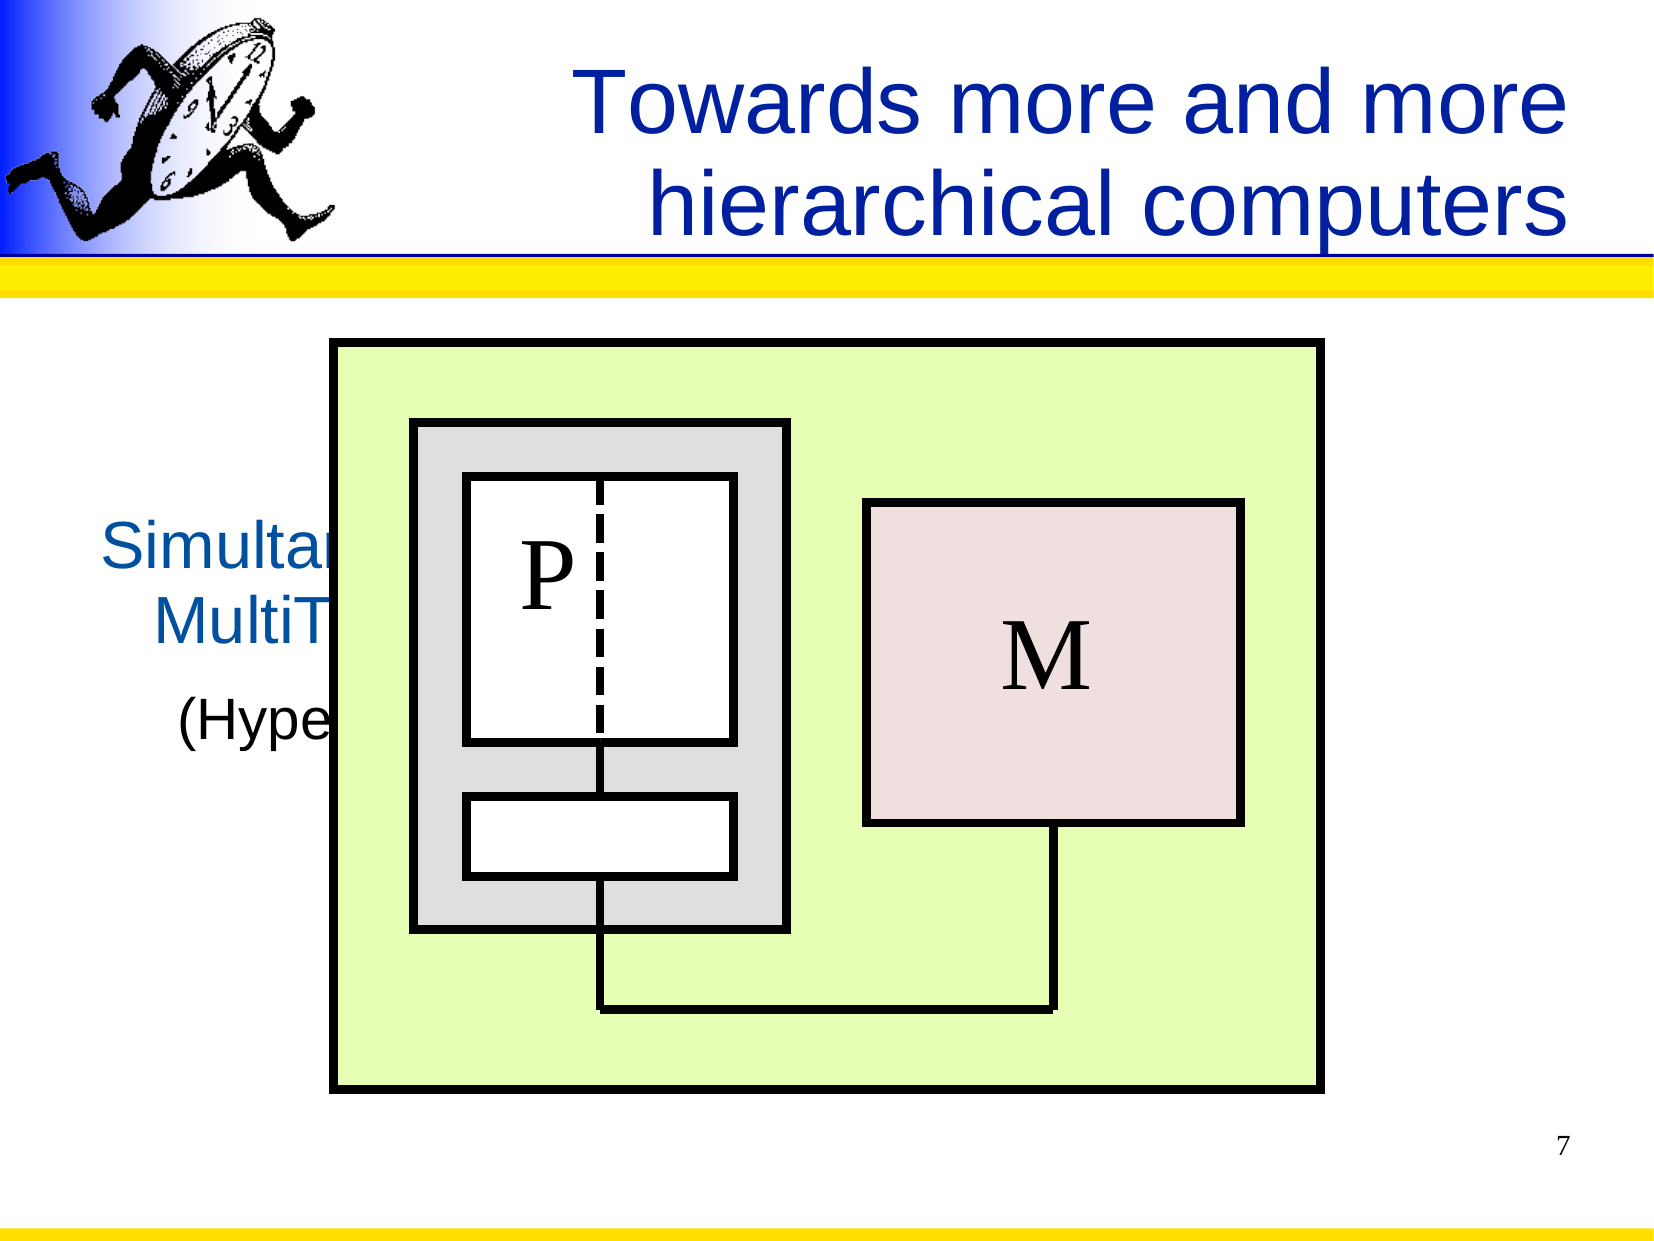

# Towards more and more hierarchical computers
Simultaneous
MultiThreading
(HyperThreading)
7